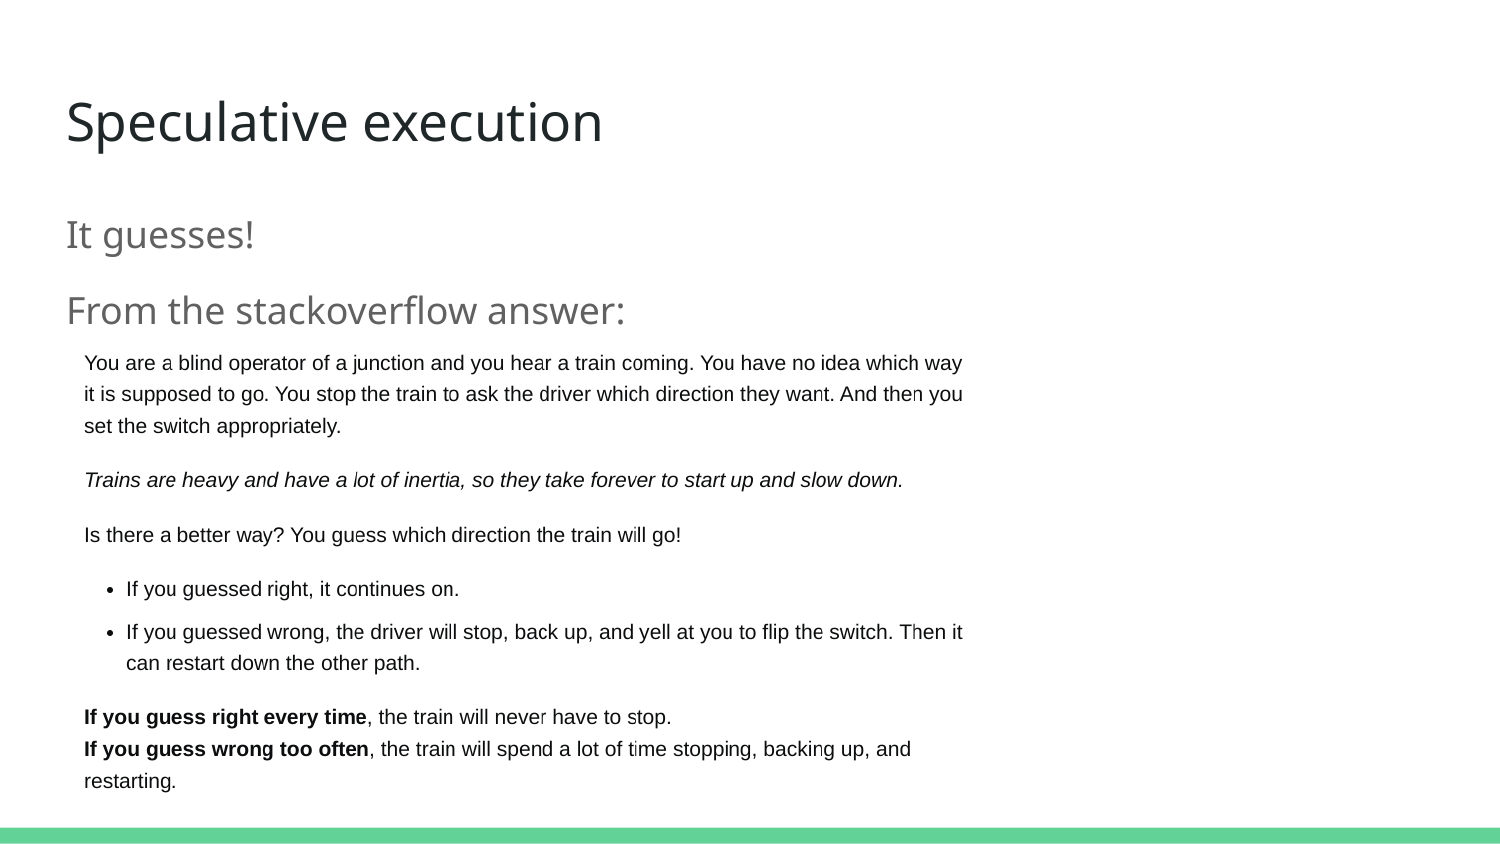

# Speculative execution
It guesses!
From the stackoverflow answer: